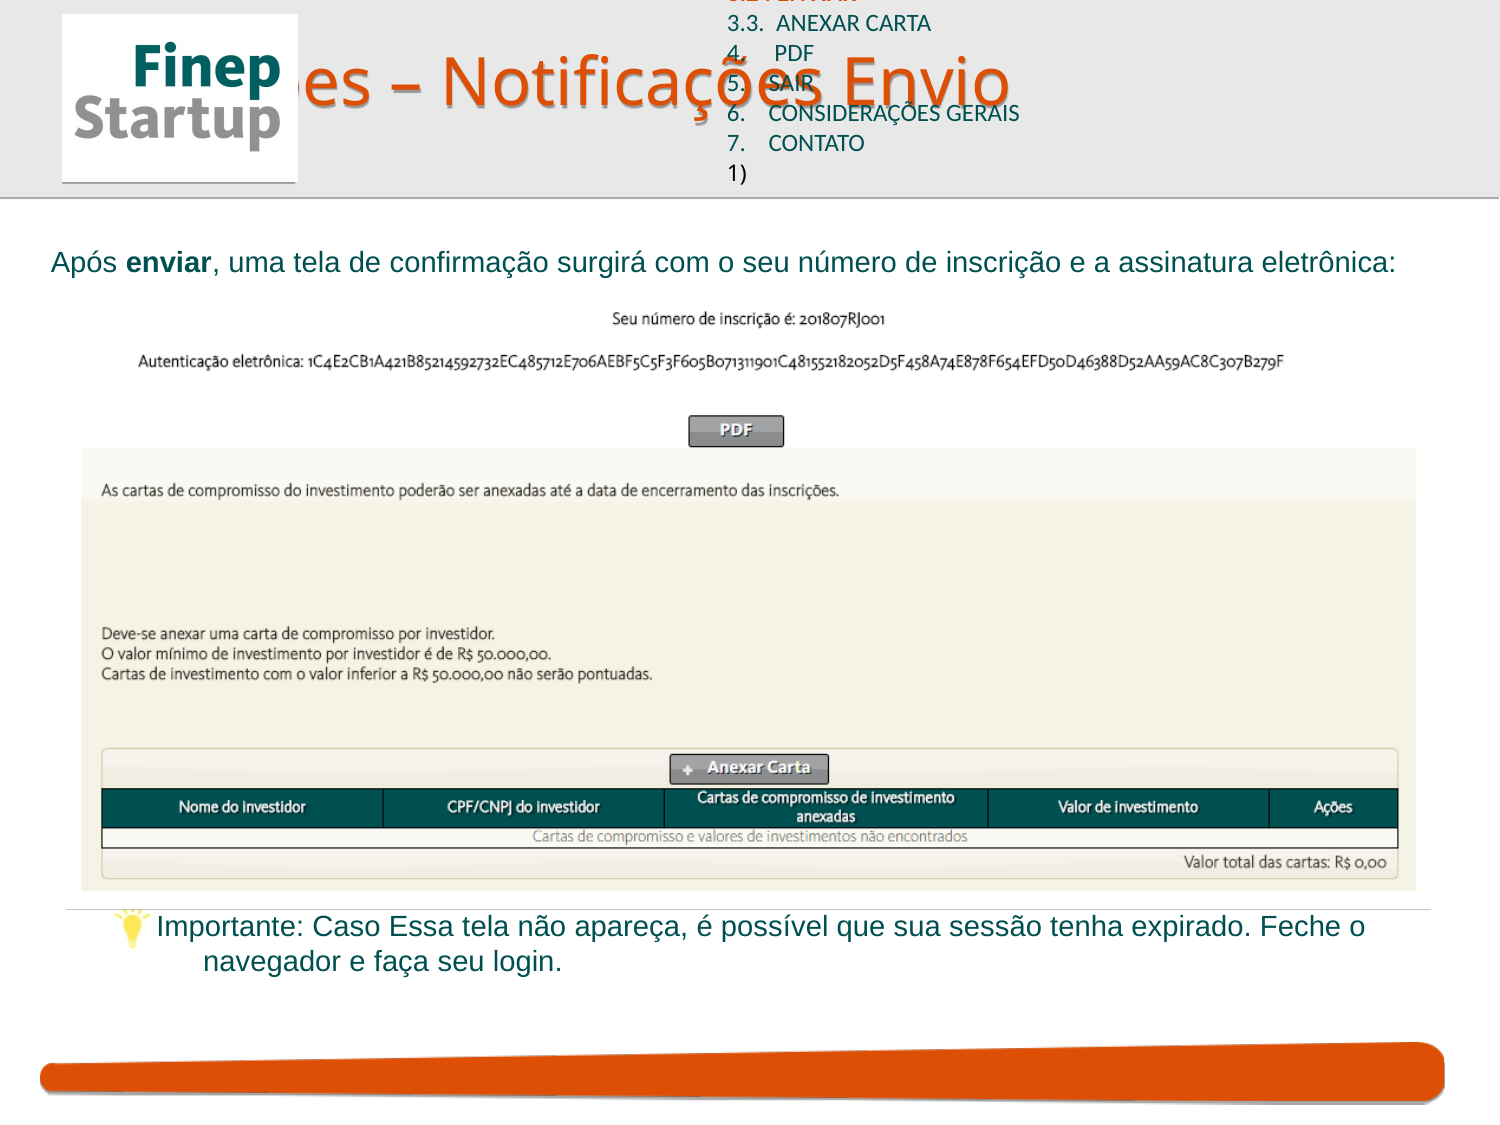

1. 1º ACESSO
2. CADASTRO
3. BOTÕES DO FORMULÁRIO
3.1. SALVAR
3.2 . ENVIAR
3.3. ANEXAR CARTA
4. PDF
5. SAIR
6. CONSIDERAÇÕES GERAIS
7. CONTATO
# 3. Botões – Notificações Envio
Após enviar, uma tela de confirmação surgirá com o seu número de inscrição e a assinatura eletrônica:
Importante: Caso Essa tela não apareça, é possível que sua sessão tenha expirado. Feche o navegador e faça seu login.